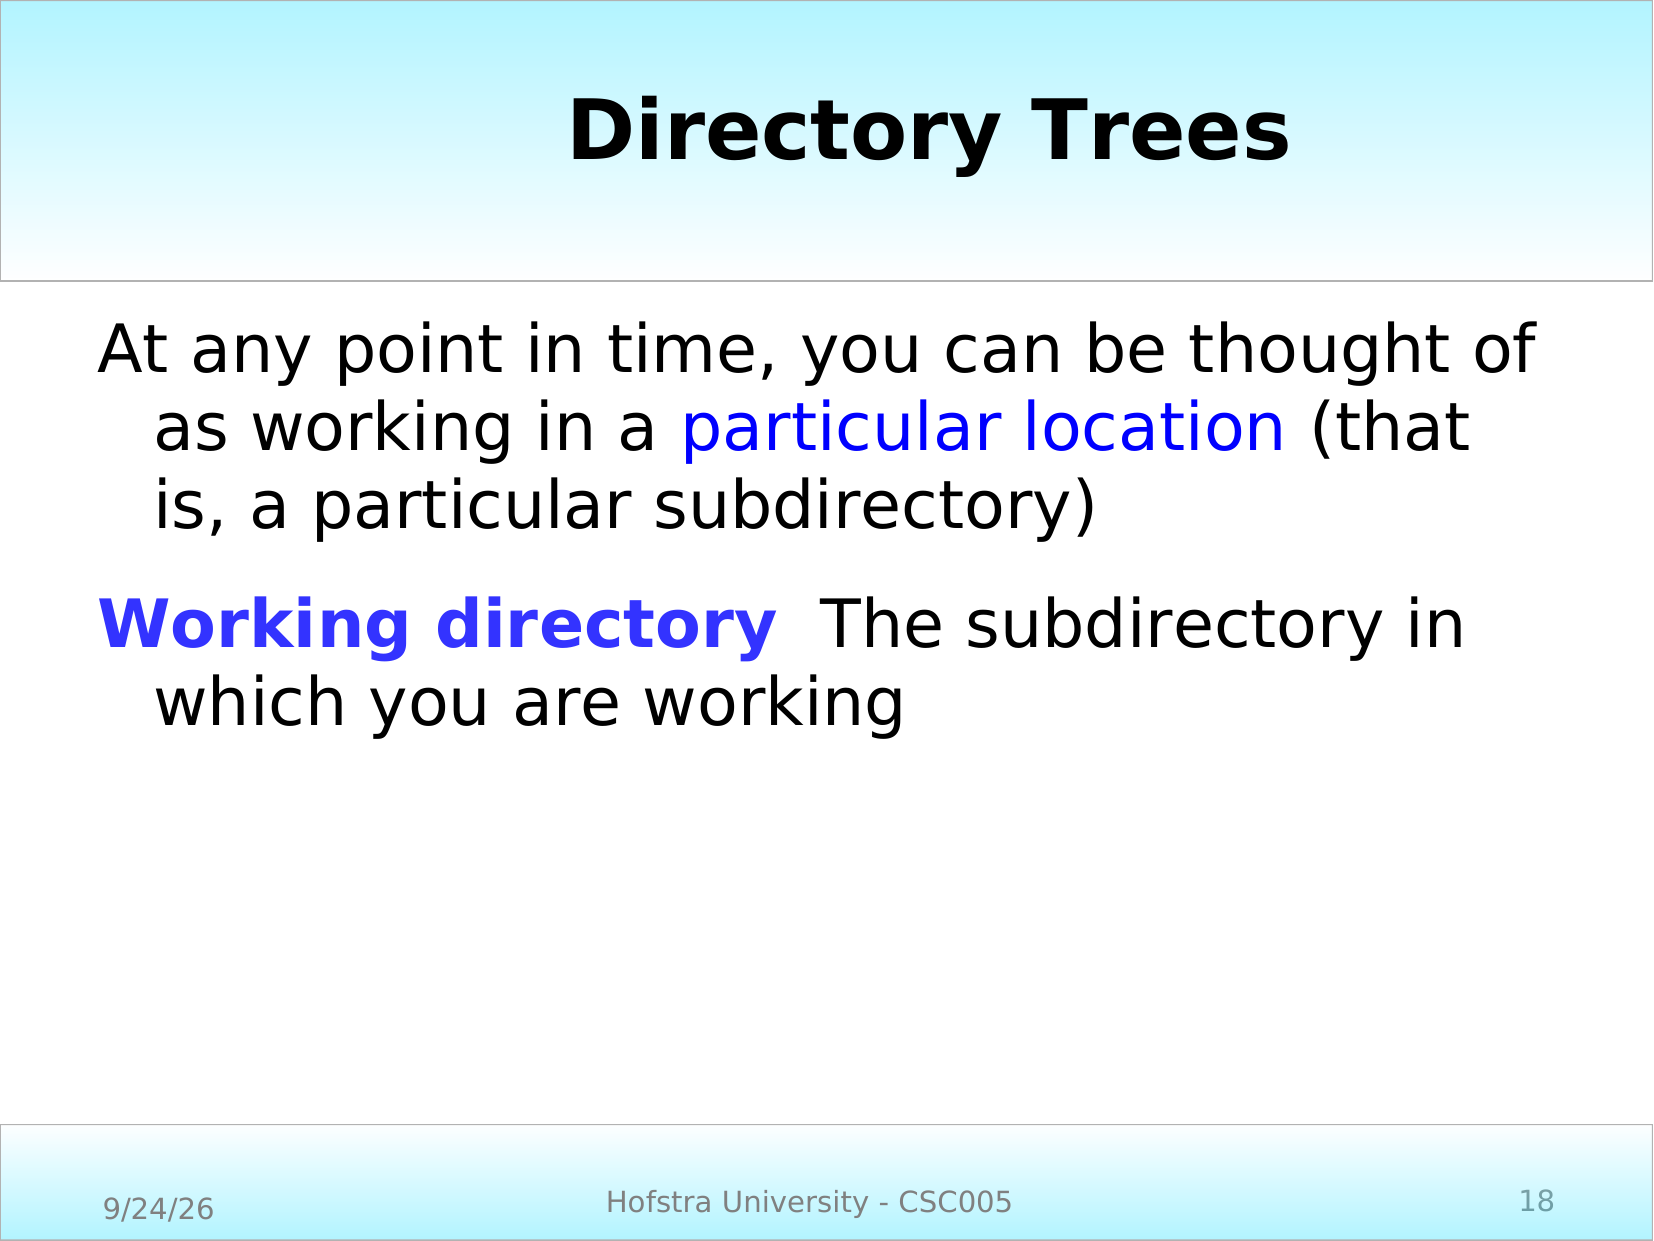

# Directory Trees
At any point in time, you can be thought of as working in a particular location (that is, a particular subdirectory)
Working directory The subdirectory in which you are working
18
Hofstra University - CSC005